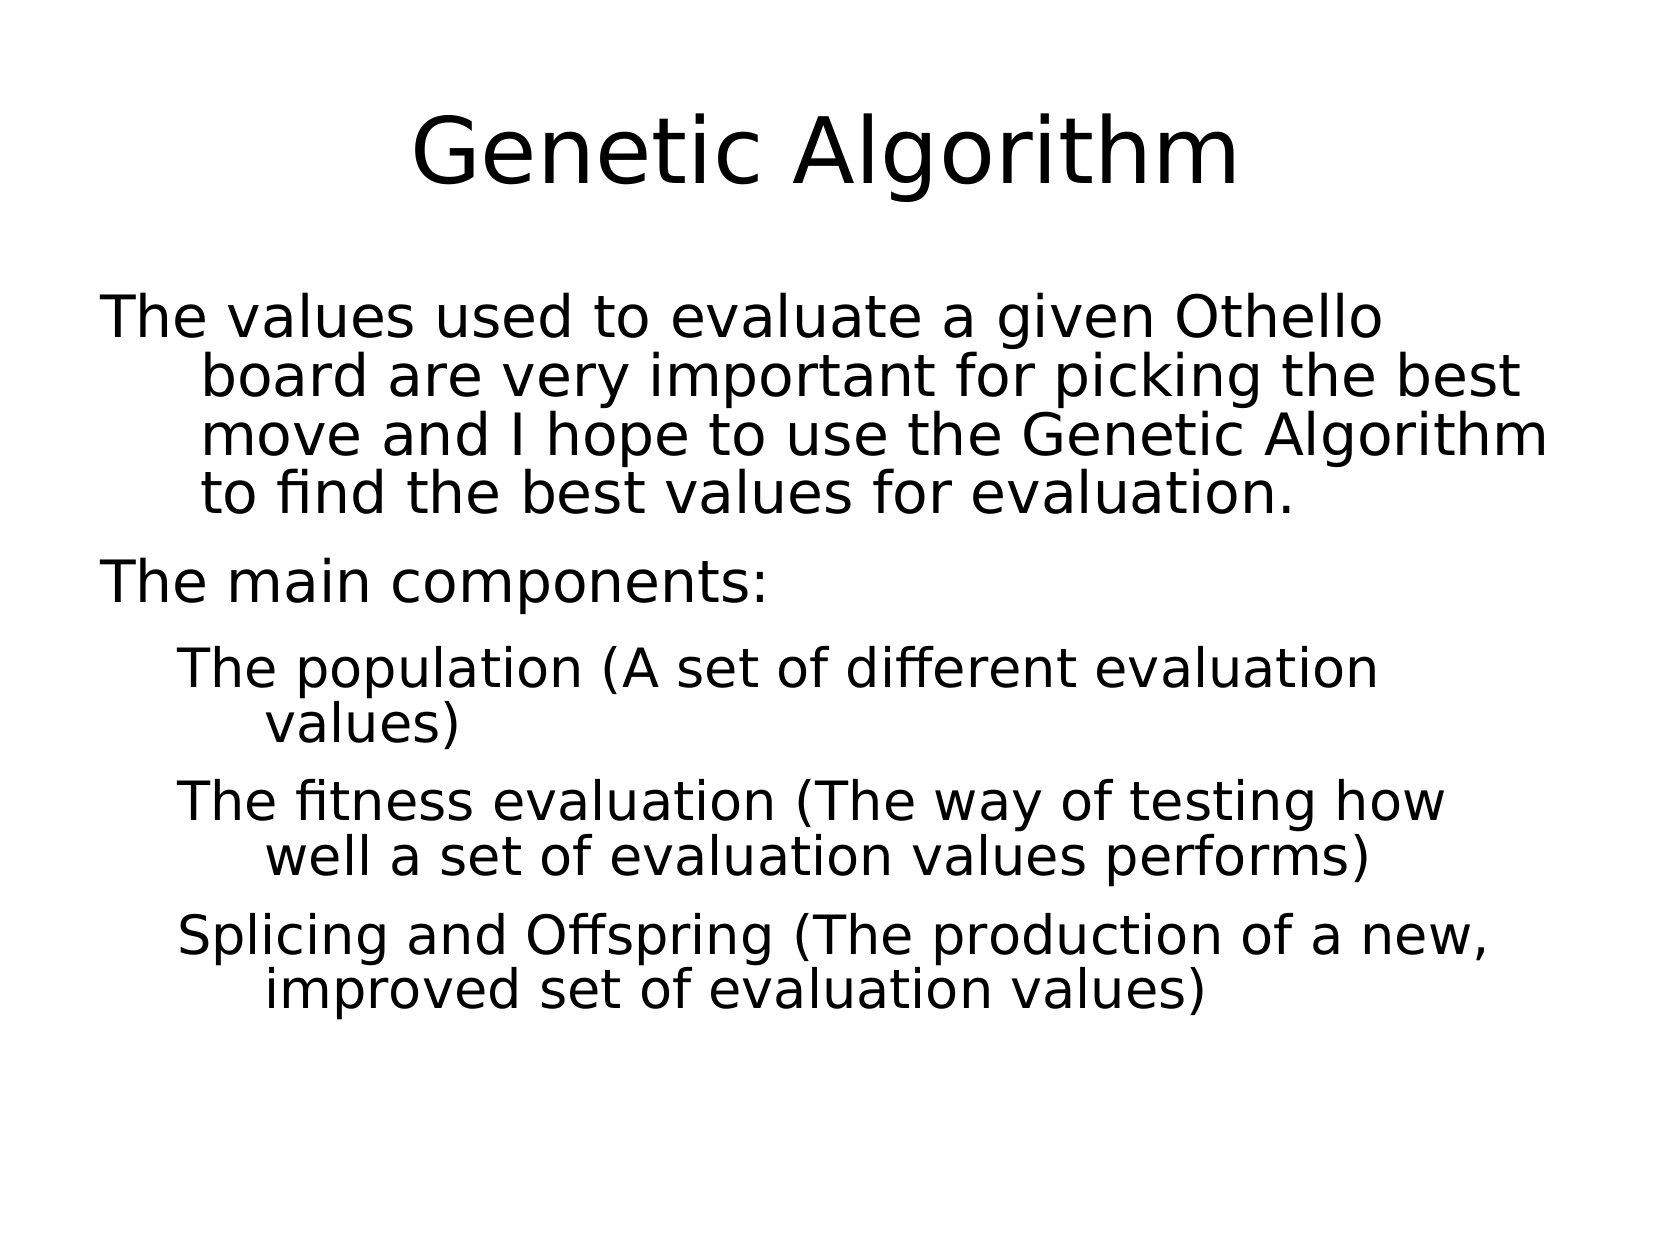

# Genetic Algorithm
The values used to evaluate a given Othello board are very important for picking the best move and I hope to use the Genetic Algorithm to find the best values for evaluation.
The main components:
The population (A set of different evaluation values)
The fitness evaluation (The way of testing how well a set of evaluation values performs)
Splicing and Offspring (The production of a new, improved set of evaluation values)